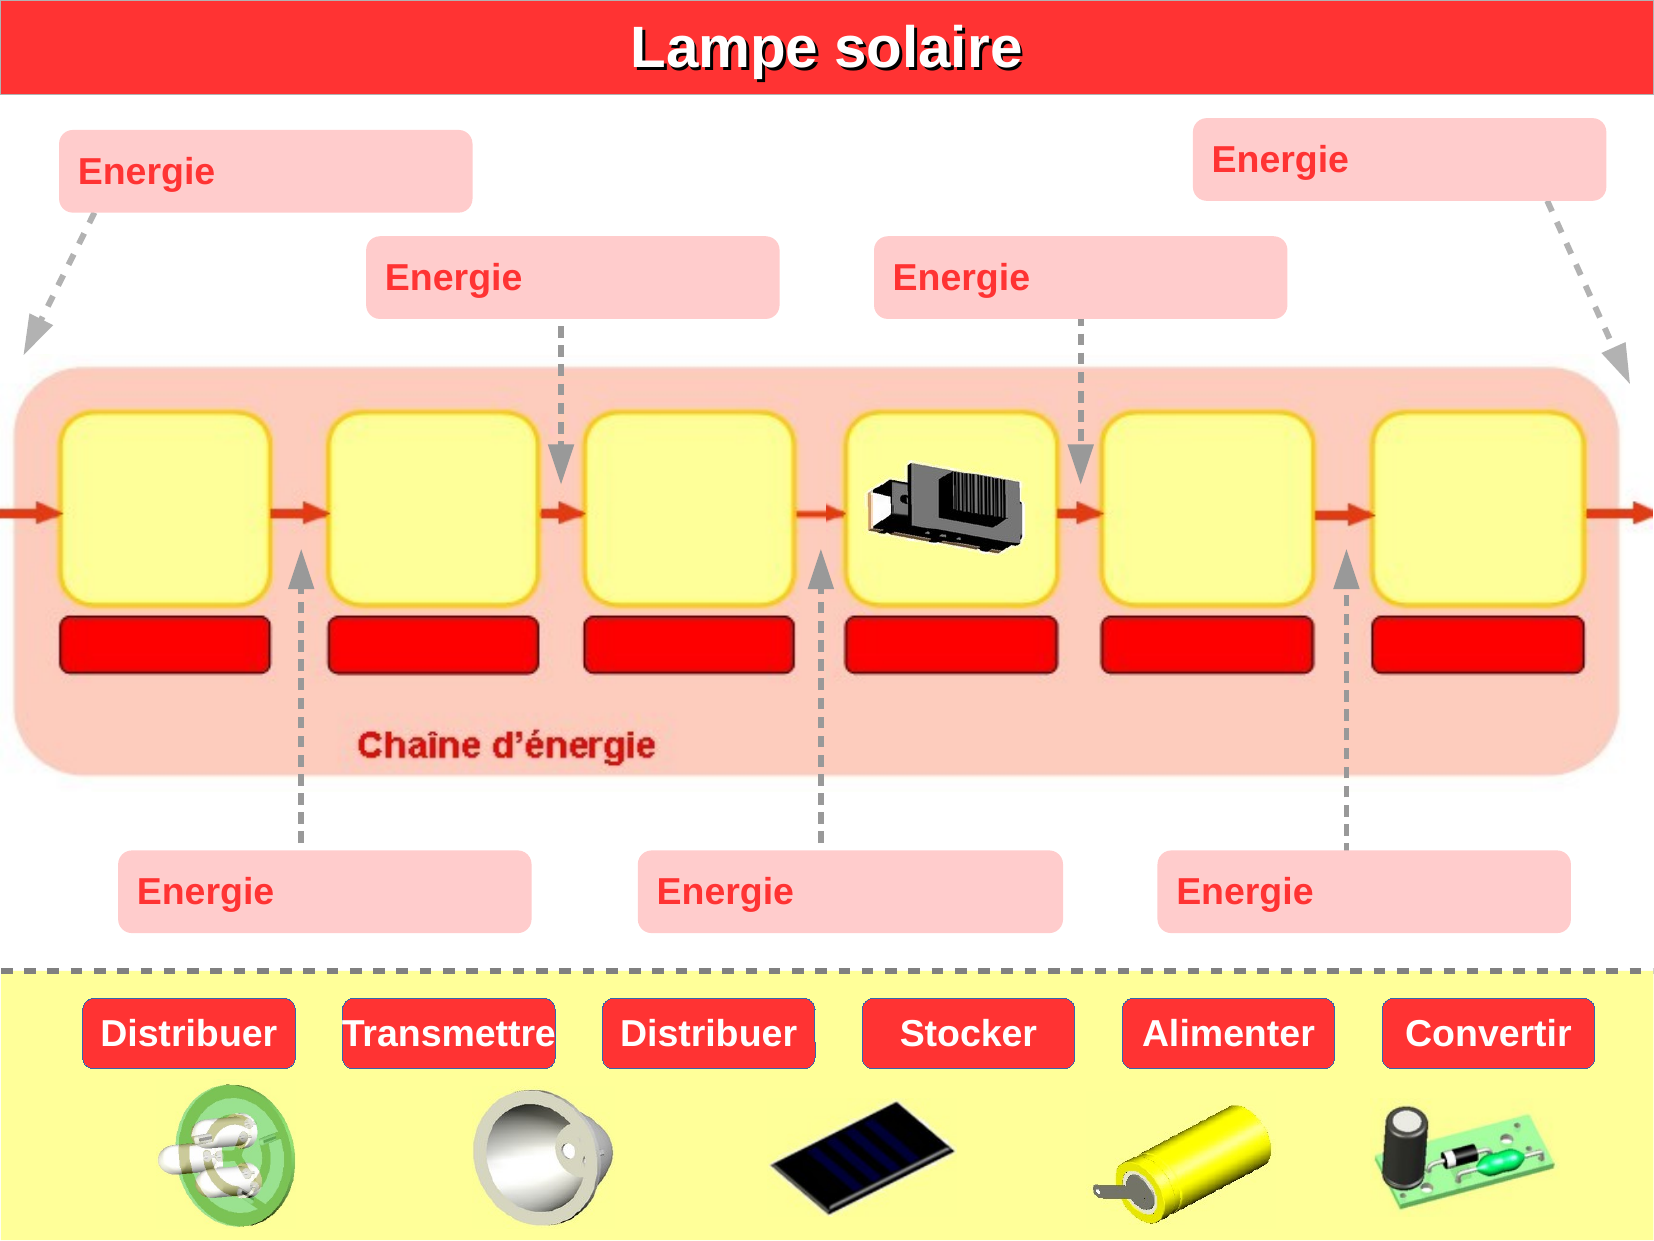

Lampe solaire
Energie
Energie
Energie
Energie
Energie
Energie
Energie
Distribuer
Transmettre
Distribuer
Stocker
Alimenter
Convertir